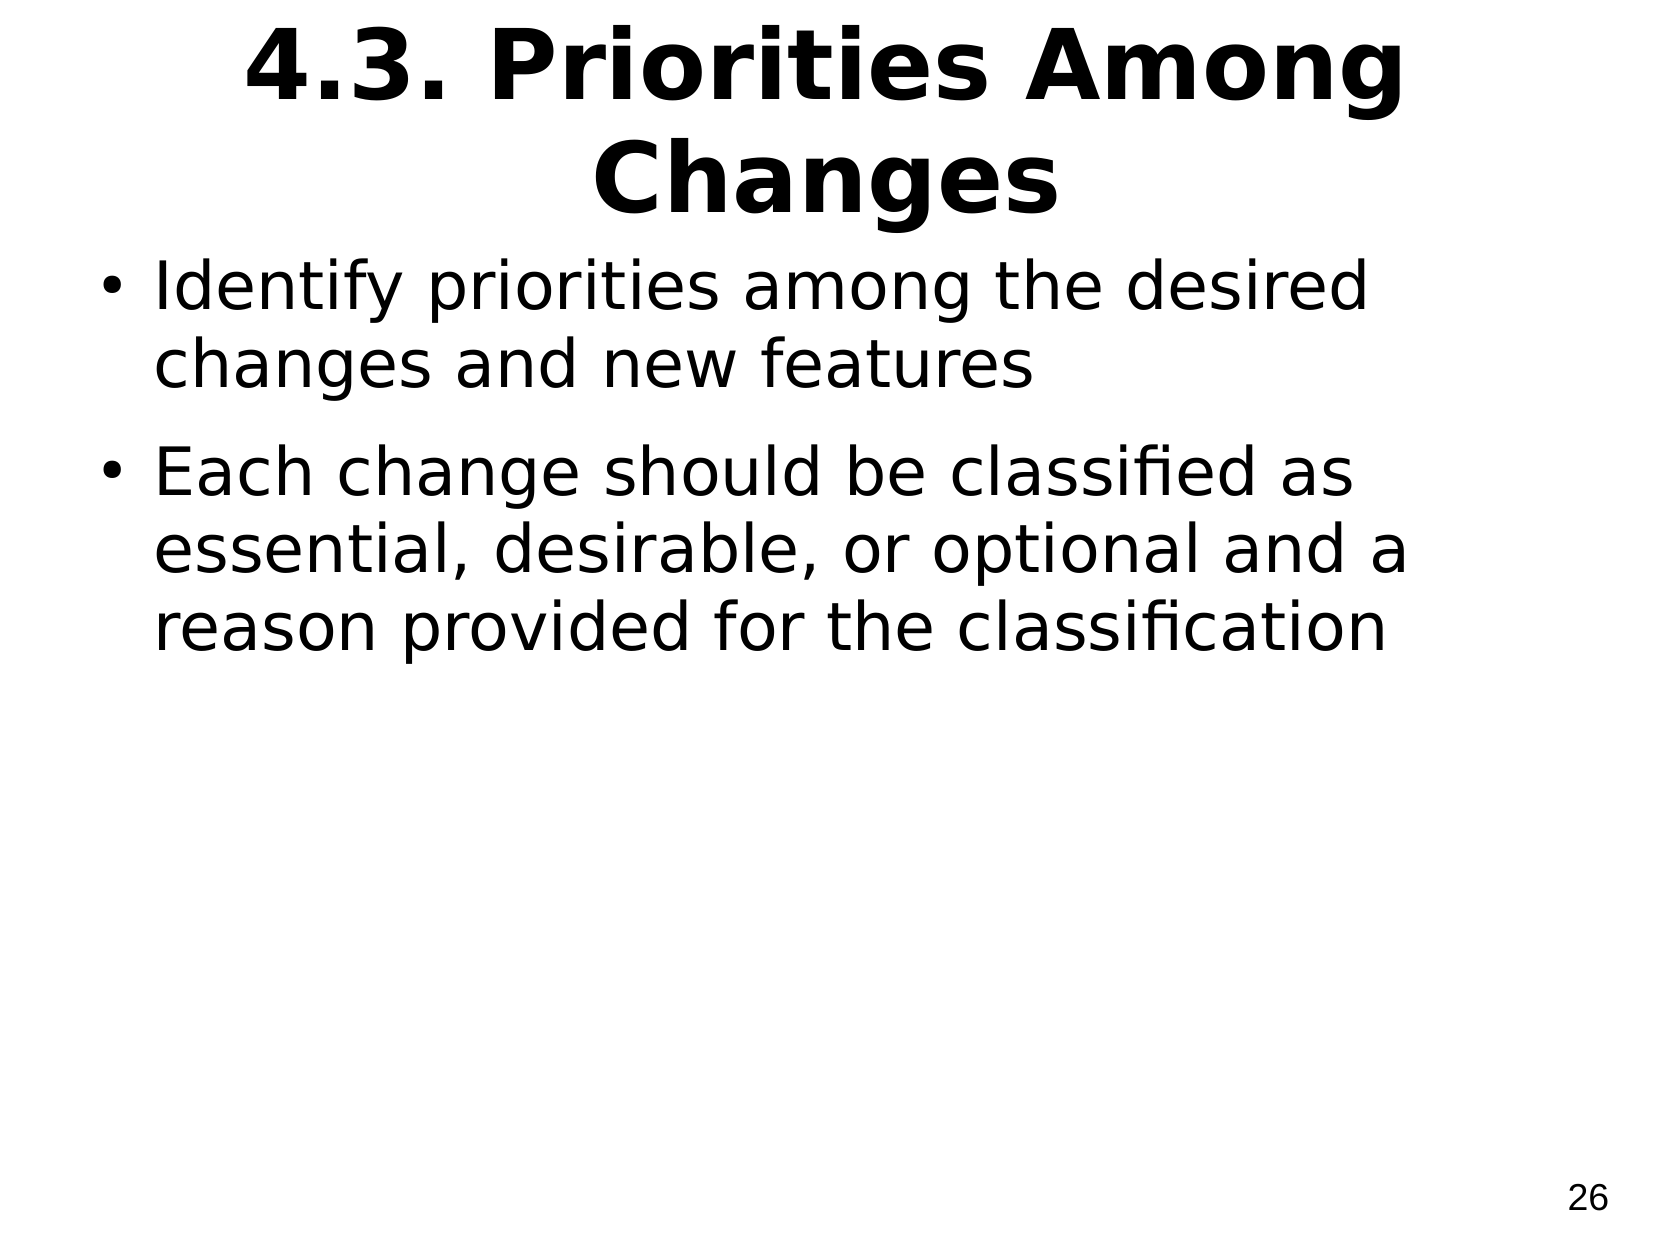

# 4.3. Priorities Among Changes
Identify priorities among the desired changes and new features
Each change should be classified as essential, desirable, or optional and a reason provided for the classification